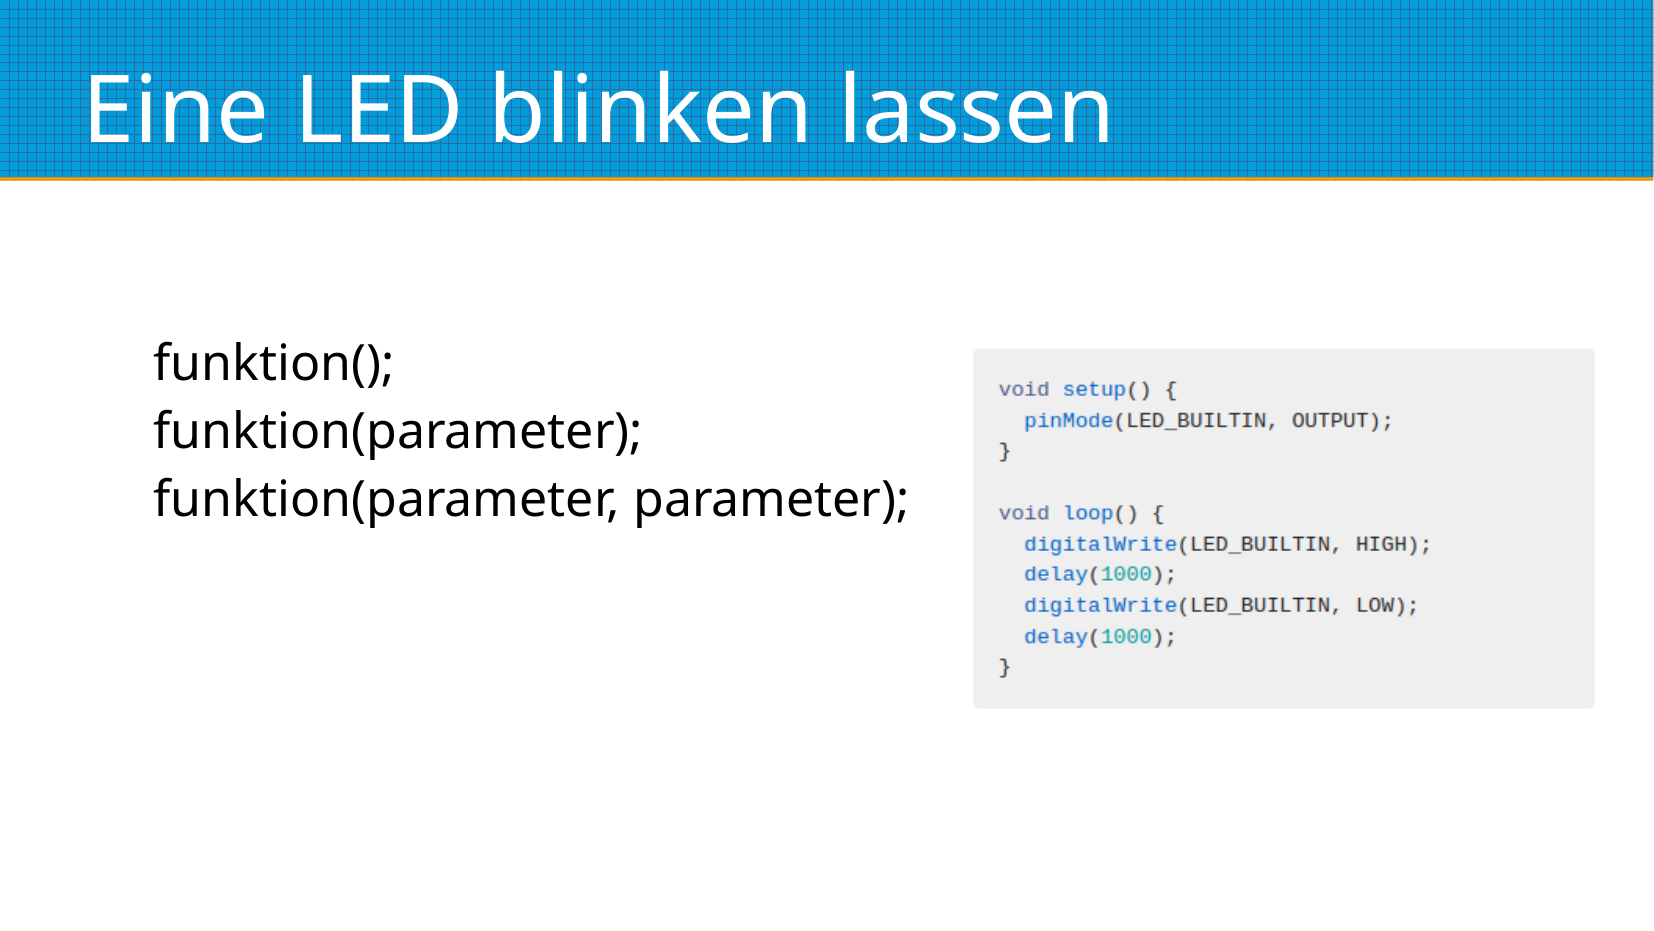

# Eine LED blinken lassen
funktion();
funktion(parameter);
funktion(parameter, parameter);